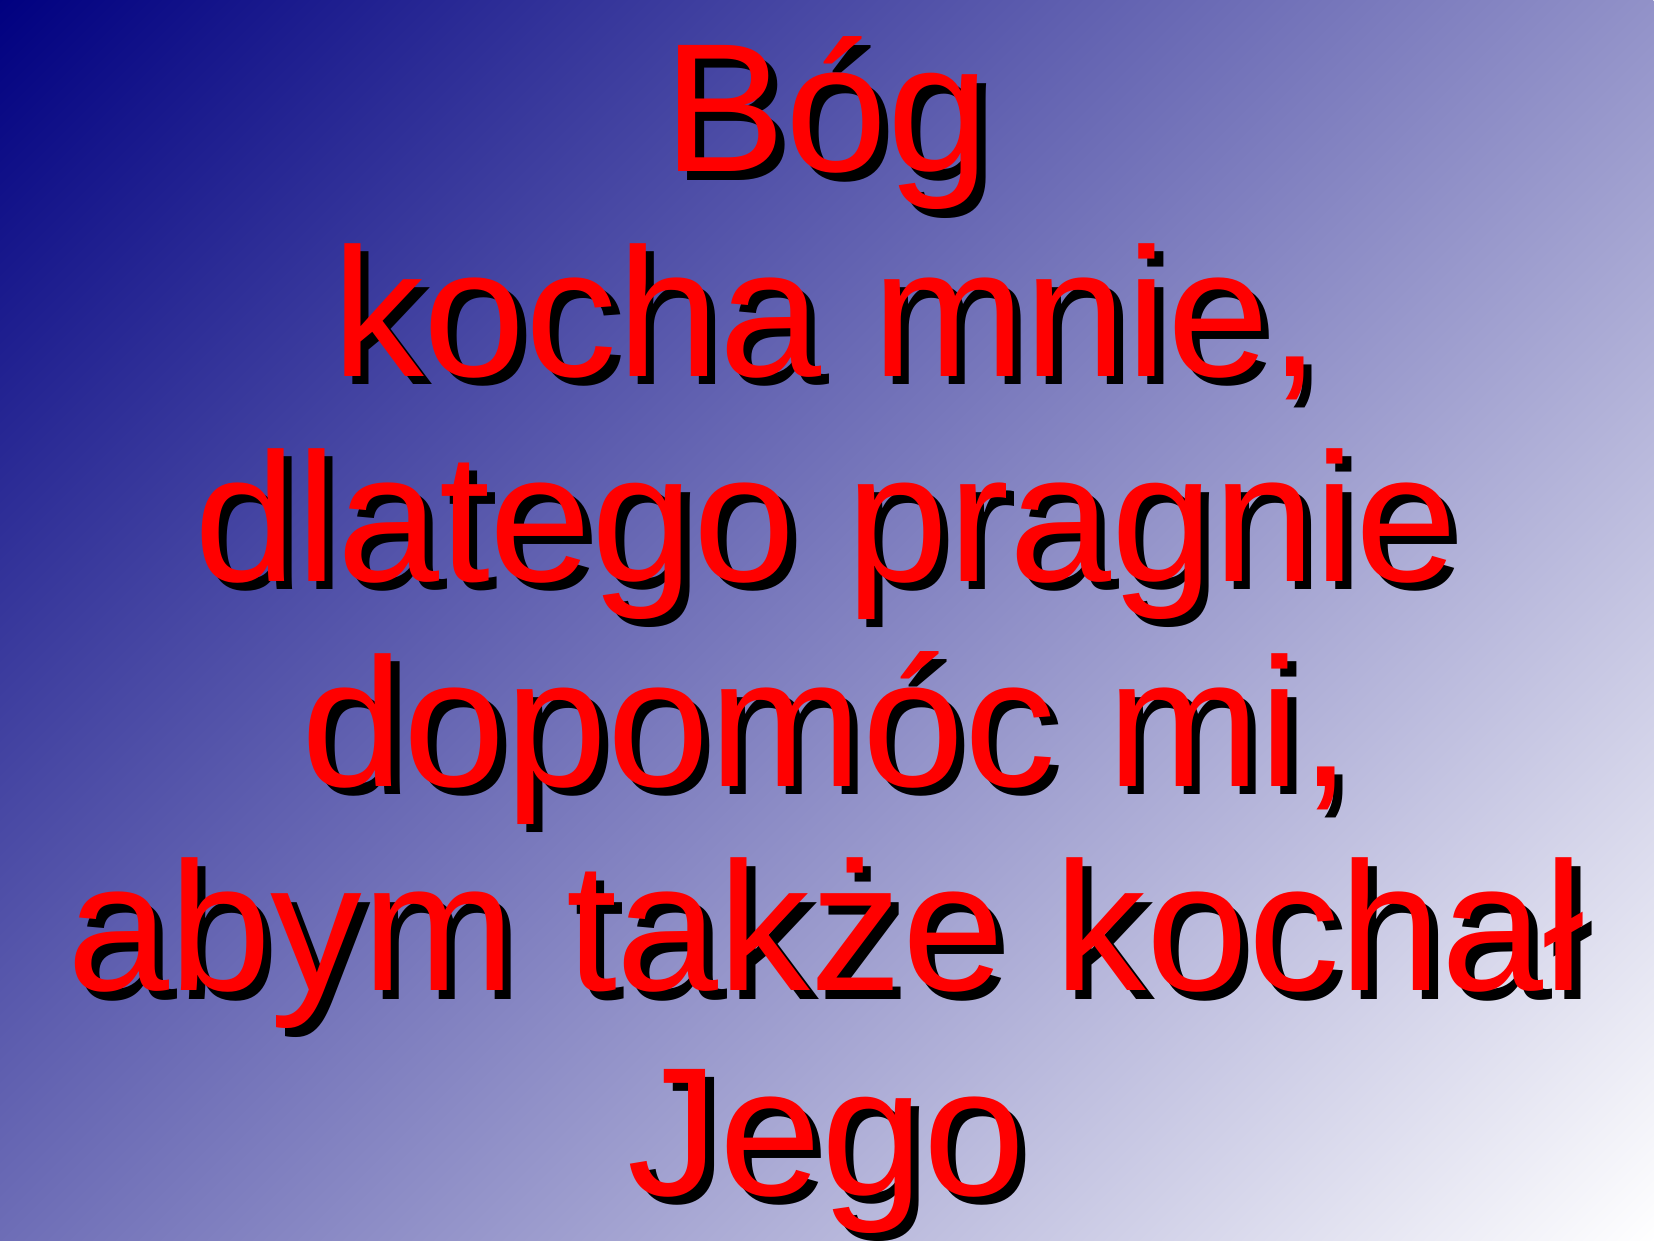

# Bóg
kocha mnie,
dlatego pragnie
dopomóc mi,
abym także kochał
Jego